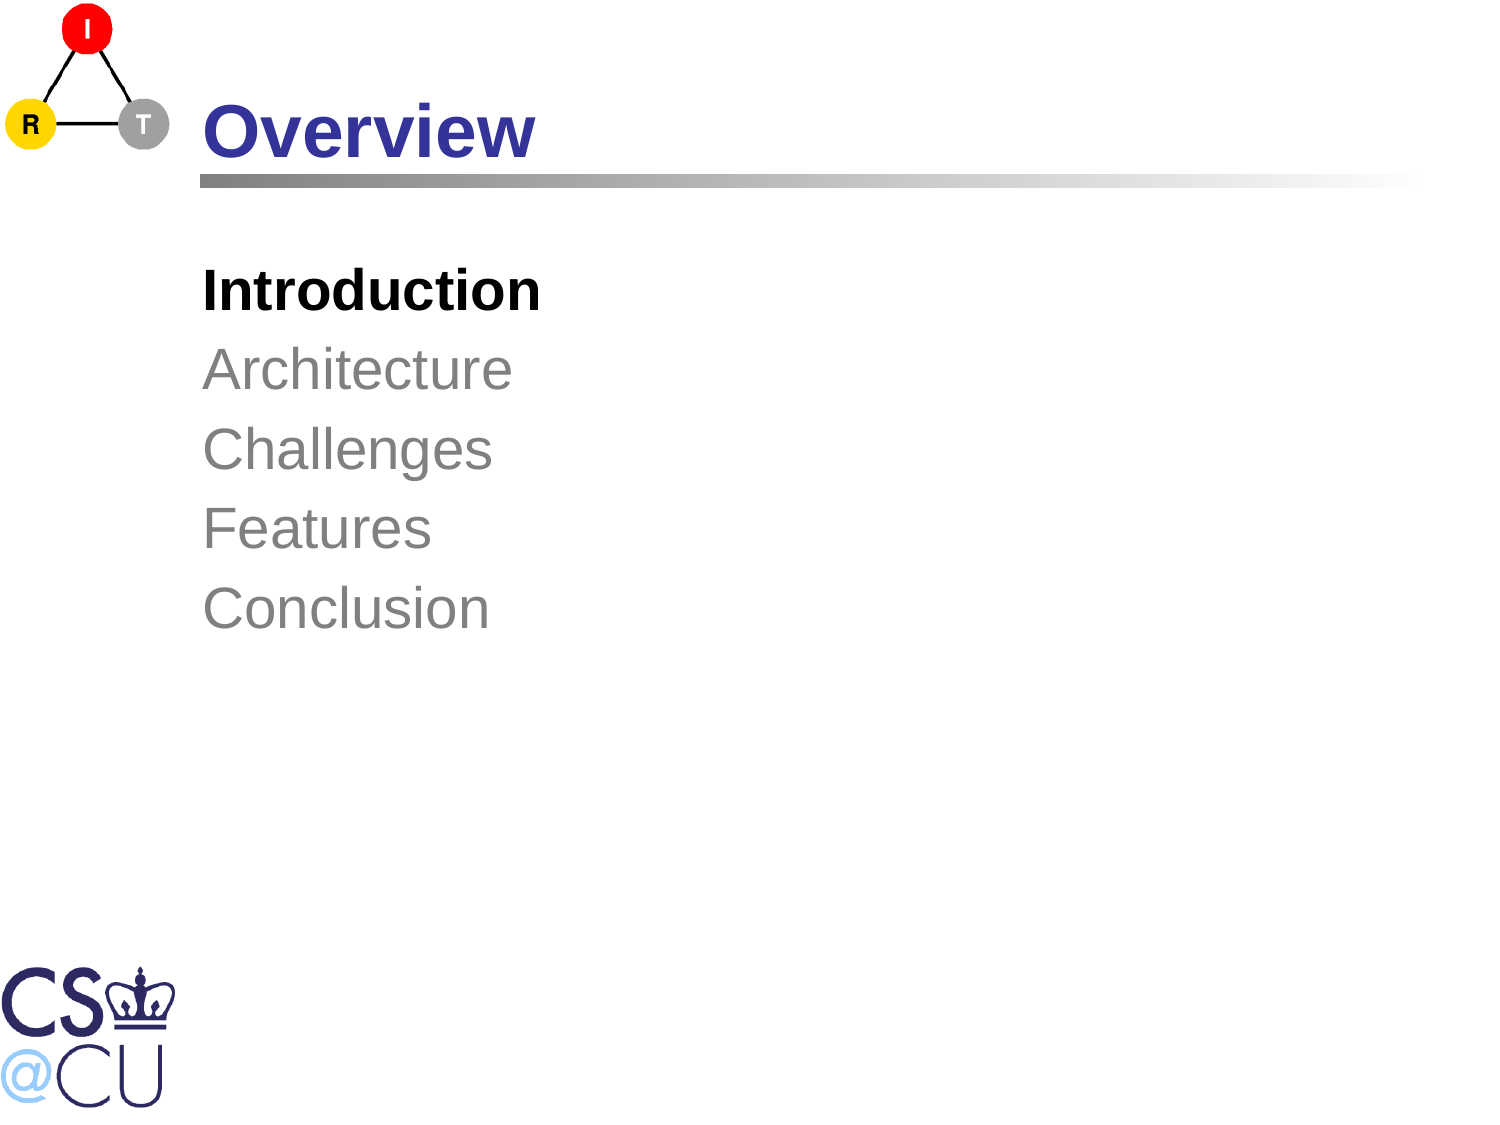

# Overview
Introduction
Architecture
Challenges
Features
Conclusion